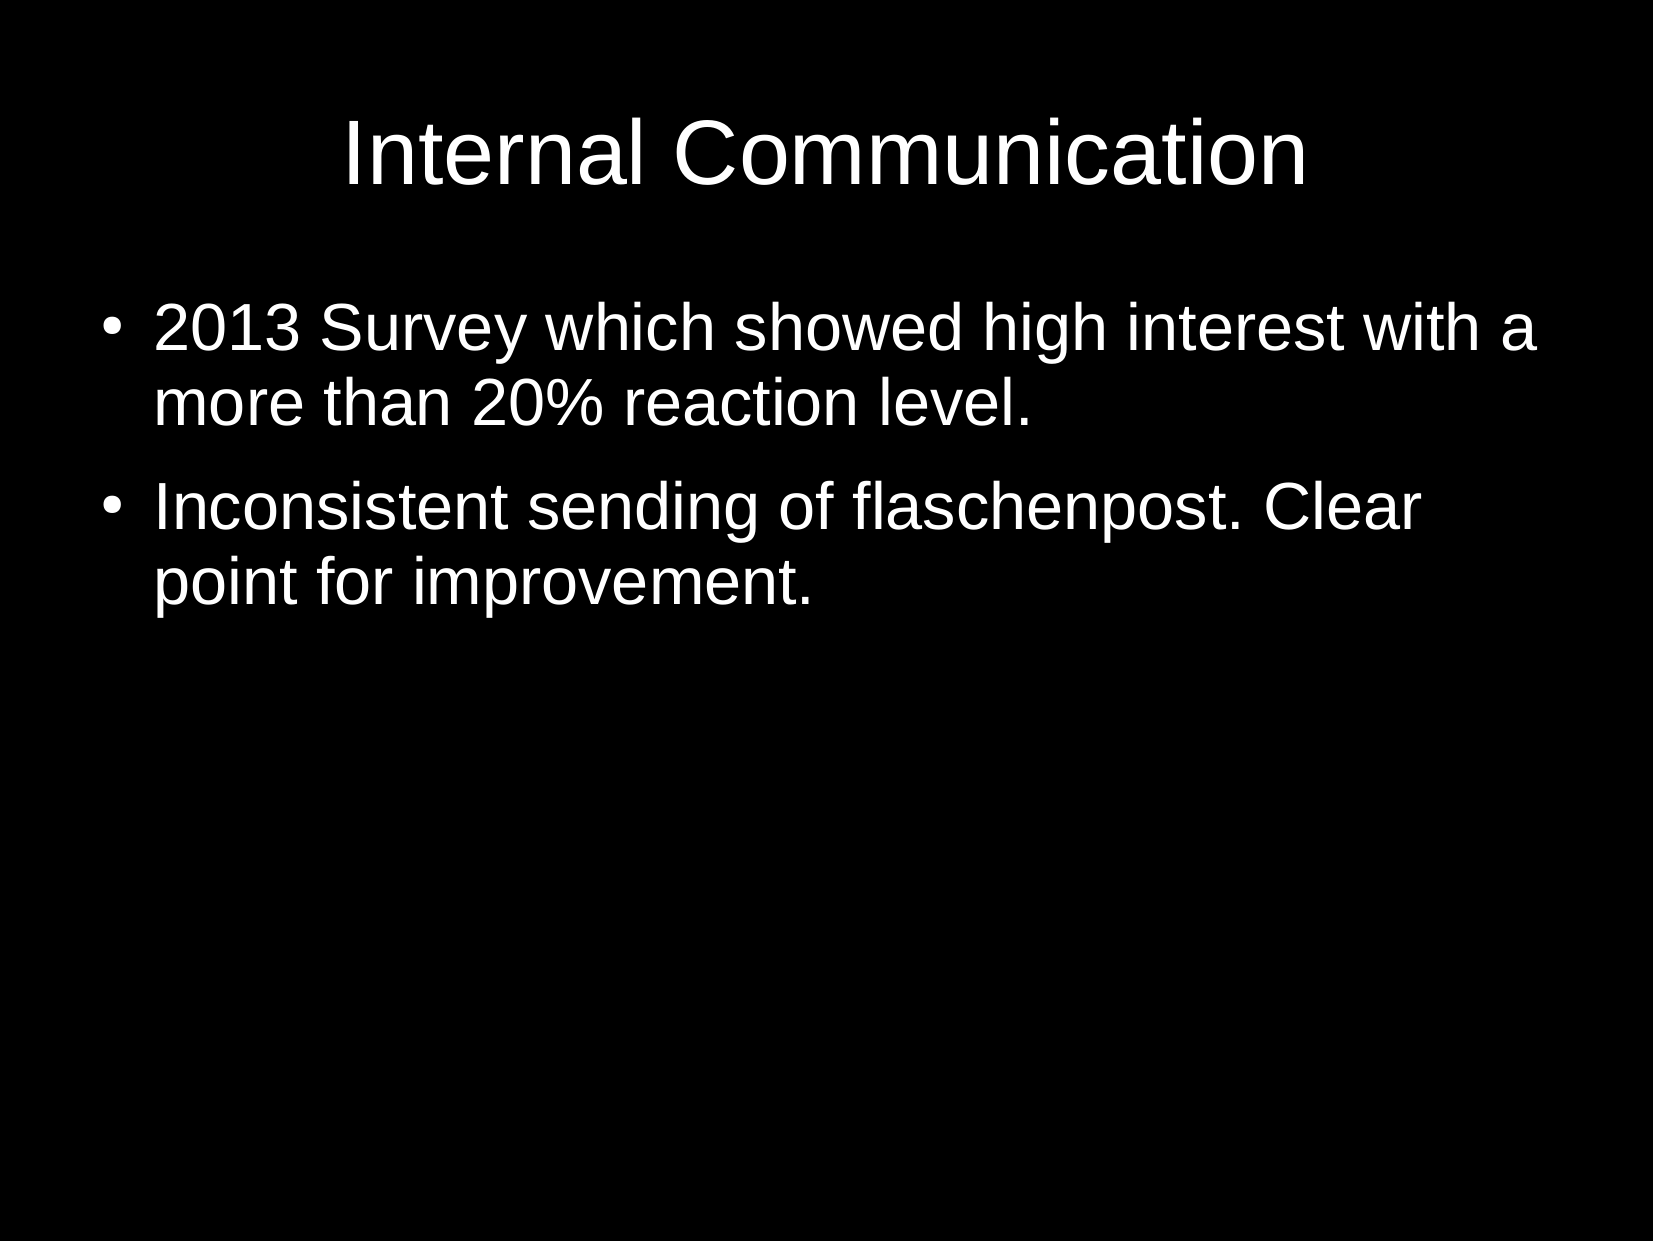

# Internal Communication
2013 Survey which showed high interest with a more than 20% reaction level.
Inconsistent sending of flaschenpost. Clear point for improvement.